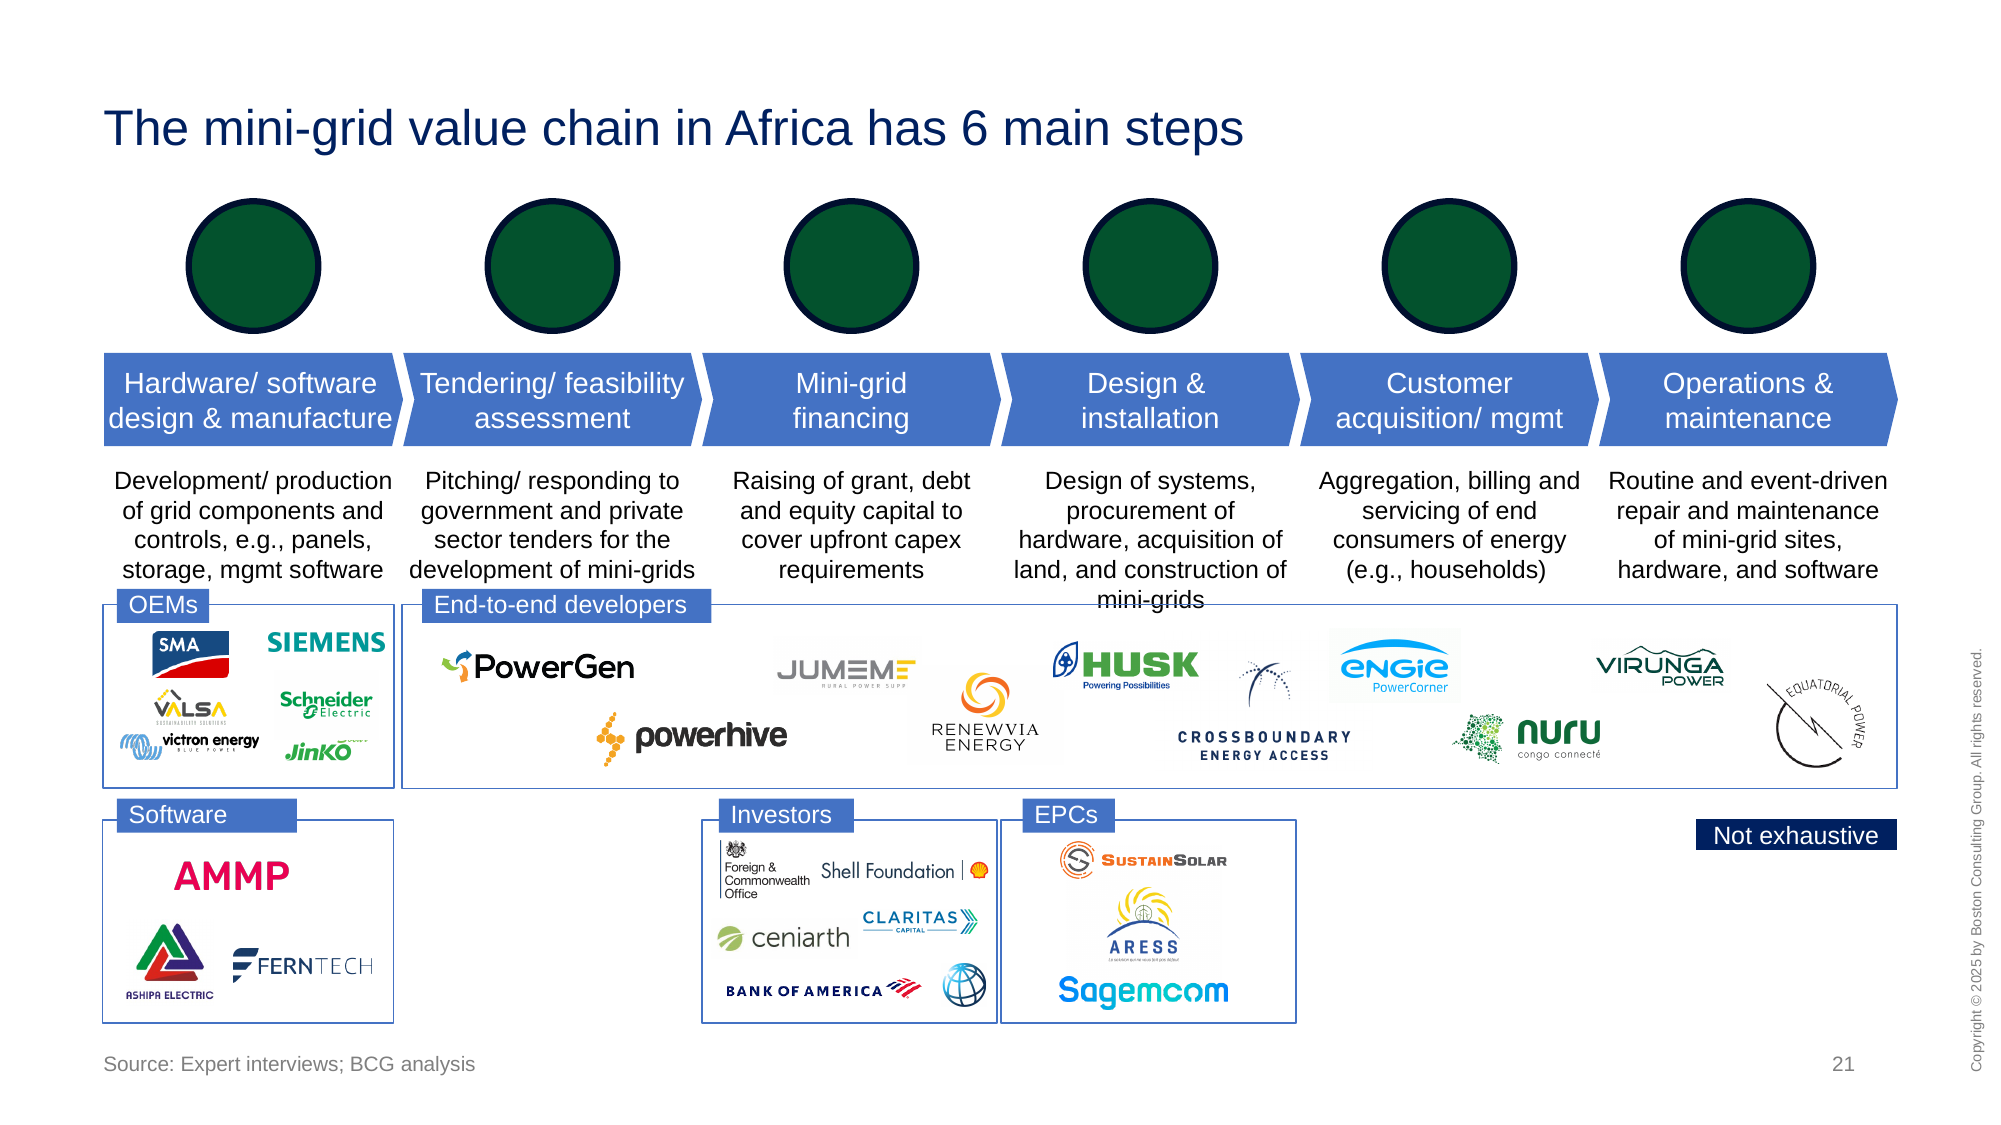

# The mini-grid value chain in Africa has 6 main steps
Hardware/ software design & manufacture
Tendering/ feasibility assessment
Mini-grid
financing
Design &
installation
Customer acquisition/ mgmt
Operations & maintenance
Development/ production of grid components and controls, e.g., panels, storage, mgmt software
Pitching/ responding to government and private sector tenders for the development of mini-grids
Raising of grant, debt and equity capital to cover upfront capex requirements
Design of systems, procurement of hardware, acquisition of land, and construction of mini-grids
Aggregation, billing and servicing of end consumers of energy (e.g., households)
Routine and event-driven repair and maintenance of mini-grid sites, hardware, and software
OEMs
End-to-end developers
Software
Investors
EPCs
Not exhaustive
Source: Expert interviews; BCG analysis